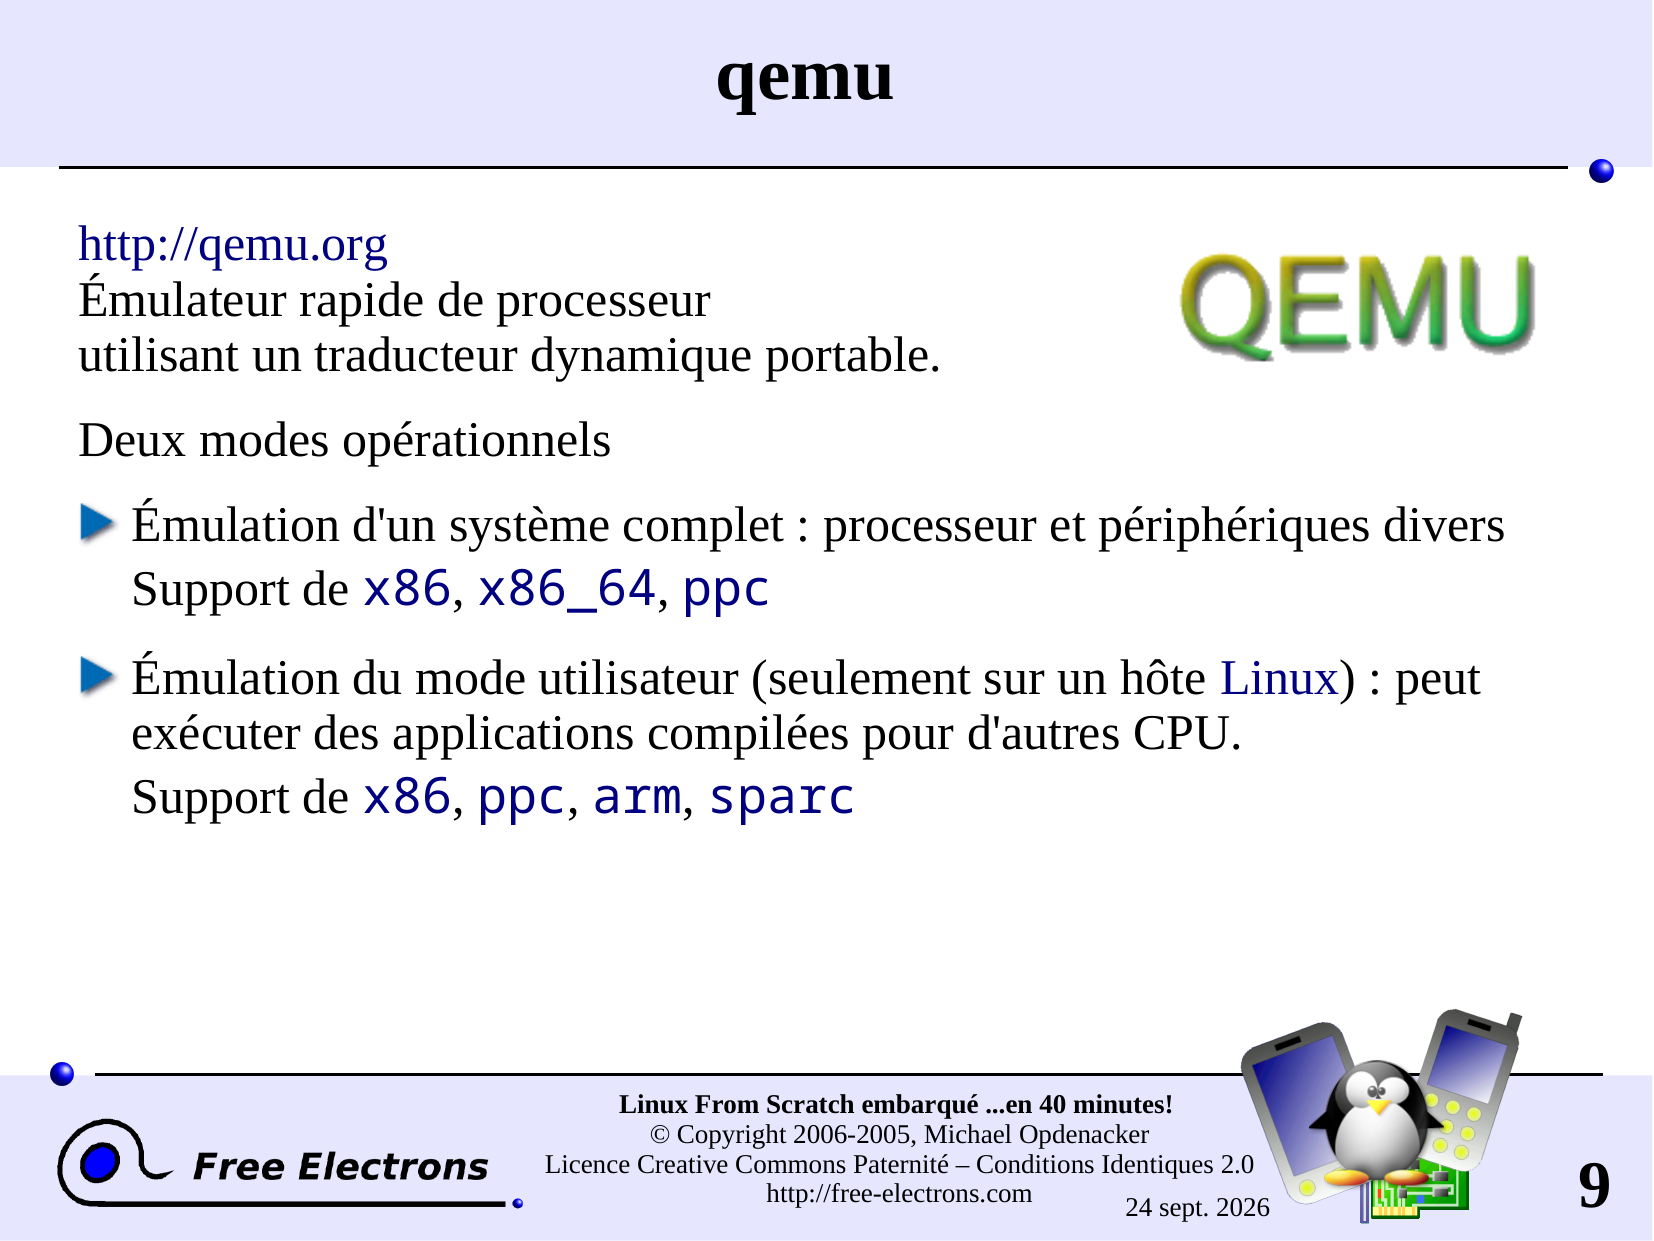

# qemu
http://qemu.org
Émulateur rapide de processeur
utilisant un traducteur dynamique portable.
Deux modes opérationnels
Émulation d'un système complet : processeur et périphériques divers
Support de x86, x86_64, ppc
Émulation du mode utilisateur (seulement sur un hôte Linux) : peut exécuter des applications compilées pour d'autres CPU.
Support de x86, ppc, arm, sparc